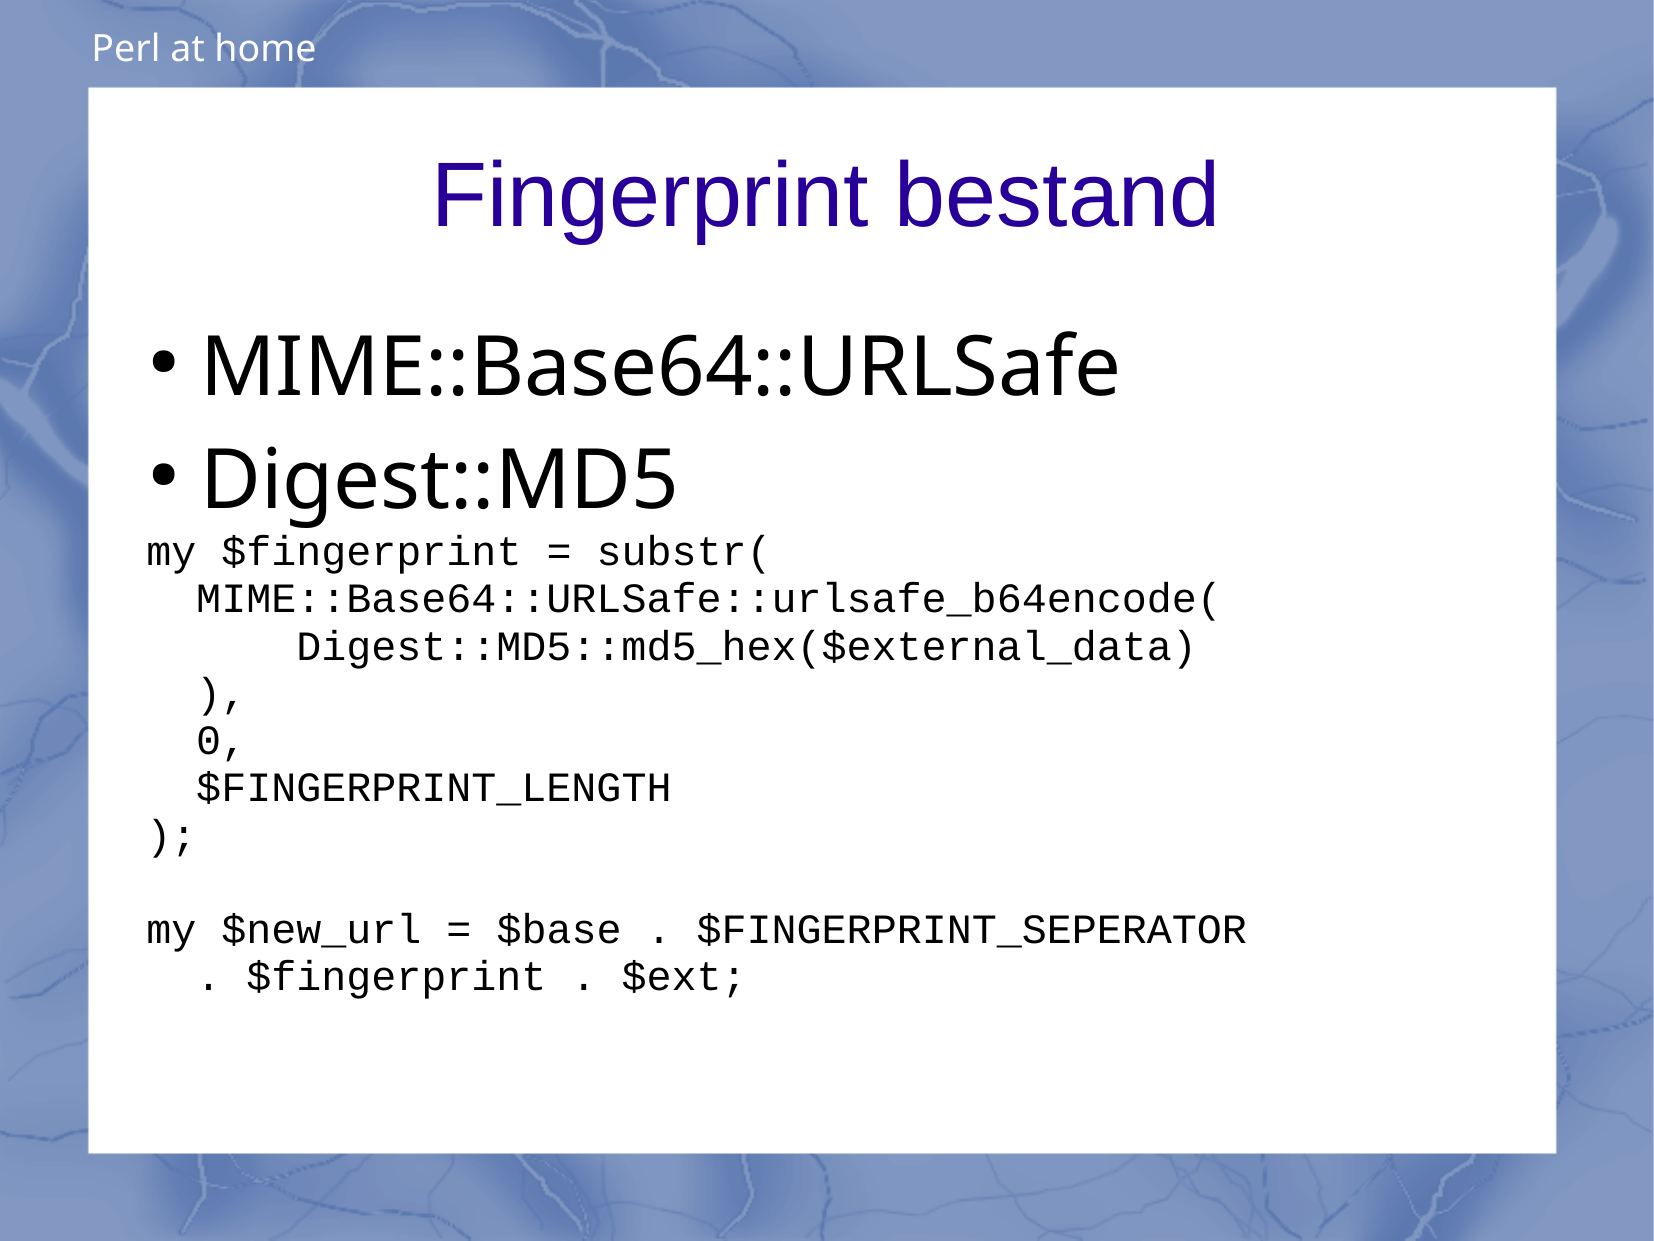

# Fingerprint bestand
 MIME::Base64::URLSafe
 Digest::MD5
my $fingerprint = substr(
 MIME::Base64::URLSafe::urlsafe_b64encode(
 Digest::MD5::md5_hex($external_data)
 ),
 0,
 $FINGERPRINT_LENGTH
);
my $new_url = $base . $FINGERPRINT_SEPERATOR
 . $fingerprint . $ext;